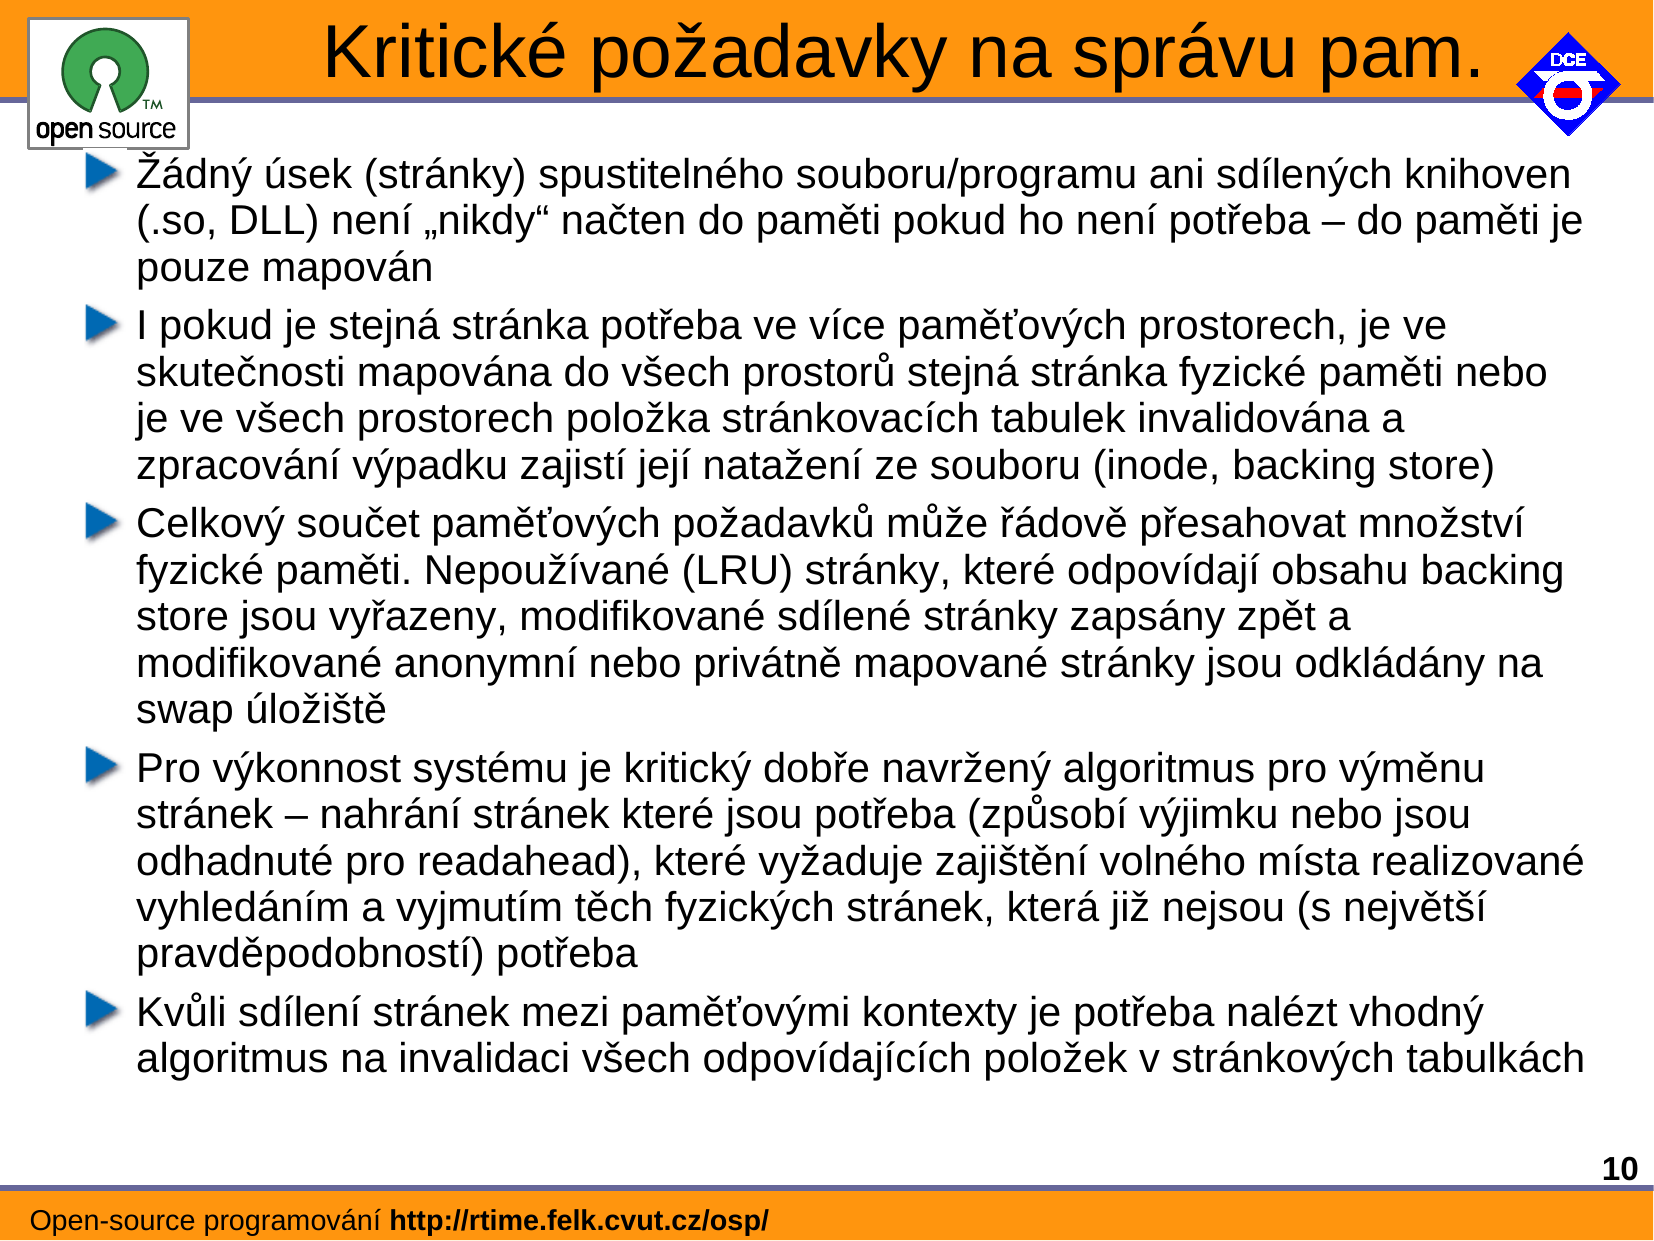

# Kritické požadavky na správu pam.
Žádný úsek (stránky) spustitelného souboru/programu ani sdílených knihoven (.so, DLL) není „nikdy“ načten do paměti pokud ho není potřeba – do paměti je pouze mapován
I pokud je stejná stránka potřeba ve více paměťových prostorech, je ve skutečnosti mapována do všech prostorů stejná stránka fyzické paměti nebo je ve všech prostorech položka stránkovacích tabulek invalidována a zpracování výpadku zajistí její natažení ze souboru (inode, backing store)
Celkový součet paměťových požadavků může řádově přesahovat množství fyzické paměti. Nepoužívané (LRU) stránky, které odpovídají obsahu backing store jsou vyřazeny, modifikované sdílené stránky zapsány zpět a modifikované anonymní nebo privátně mapované stránky jsou odkládány na swap úložiště
Pro výkonnost systému je kritický dobře navržený algoritmus pro výměnu stránek – nahrání stránek které jsou potřeba (způsobí výjimku nebo jsou odhadnuté pro readahead), které vyžaduje zajištění volného místa realizované vyhledáním a vyjmutím těch fyzických stránek, která již nejsou (s největší pravděpodobností) potřeba
Kvůli sdílení stránek mezi paměťovými kontexty je potřeba nalézt vhodný algoritmus na invalidaci všech odpovídajících položek v stránkových tabulkách